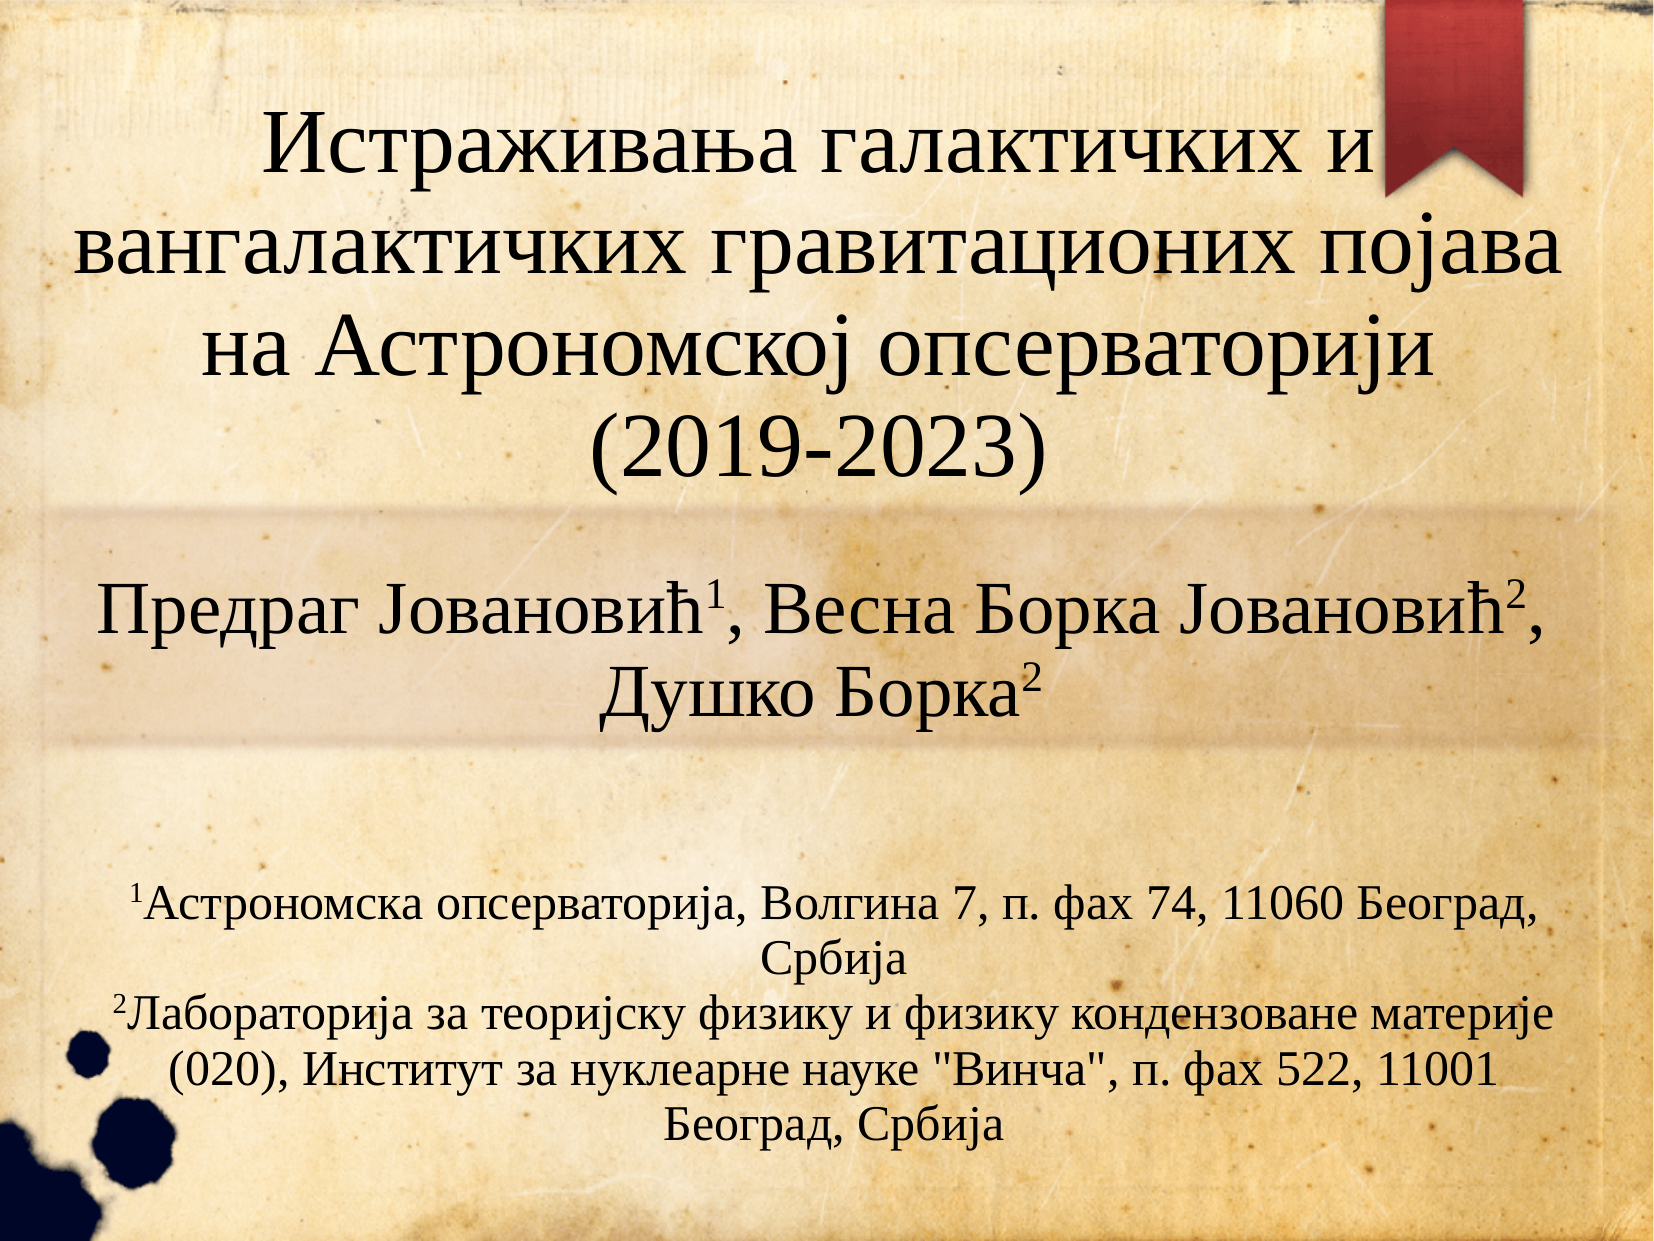

# Истраживања галактичких и вангалактичких гравитационих појава на Астрономској опсерваторији (2019-2023)
Предраг Јовановић1, Весна Борка Јовановић2, Душко Борка2
1Астрономска опсерваторија, Волгина 7, п. фах 74, 11060 Београд, Србија
2Лабораторија за теоријску физику и физику кондензоване материје (020), Институт за нуклеарне науке "Винча", п. фах 522, 11001 Београд, Србија